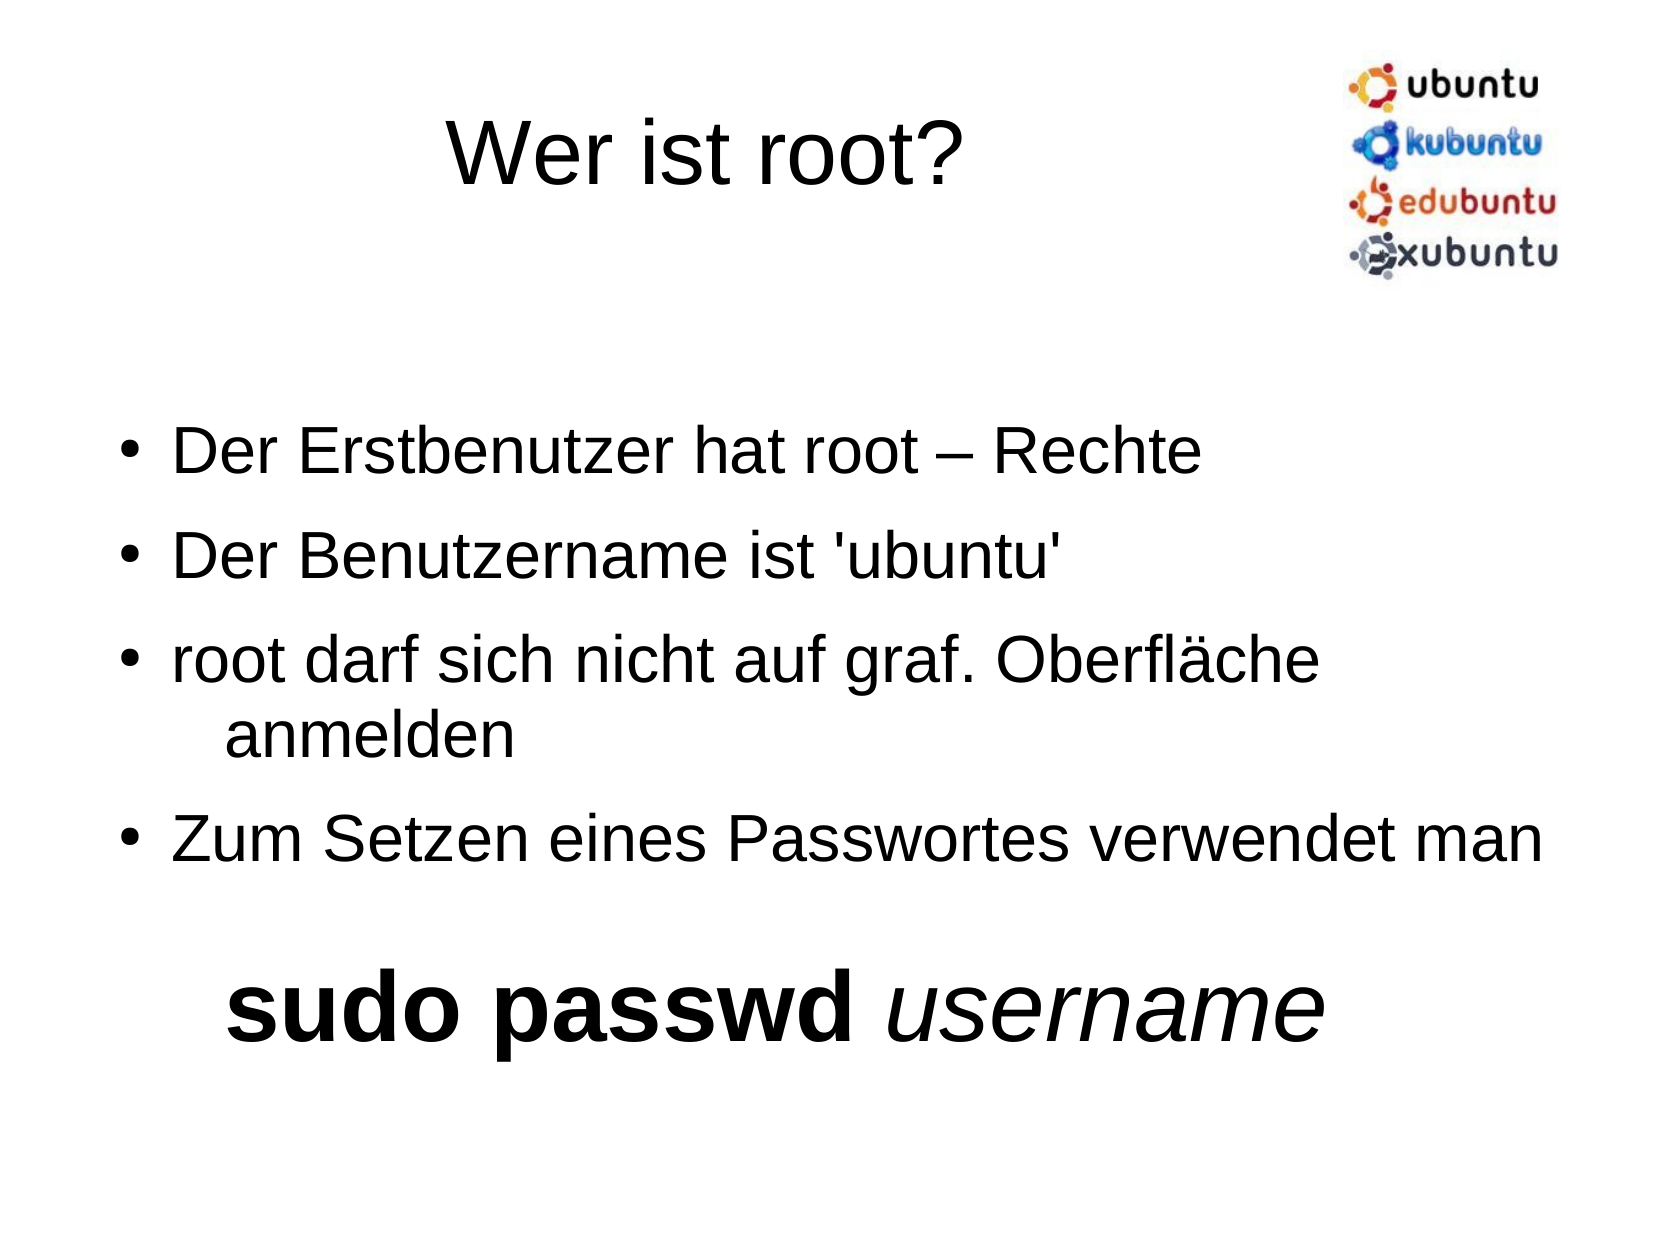

# Wer ist root?
Der Erstbenutzer hat root – Rechte
Der Benutzername ist 'ubuntu'
root darf sich nicht auf graf. Oberfläche anmelden
Zum Setzen eines Passwortes verwendet man
sudo passwd username